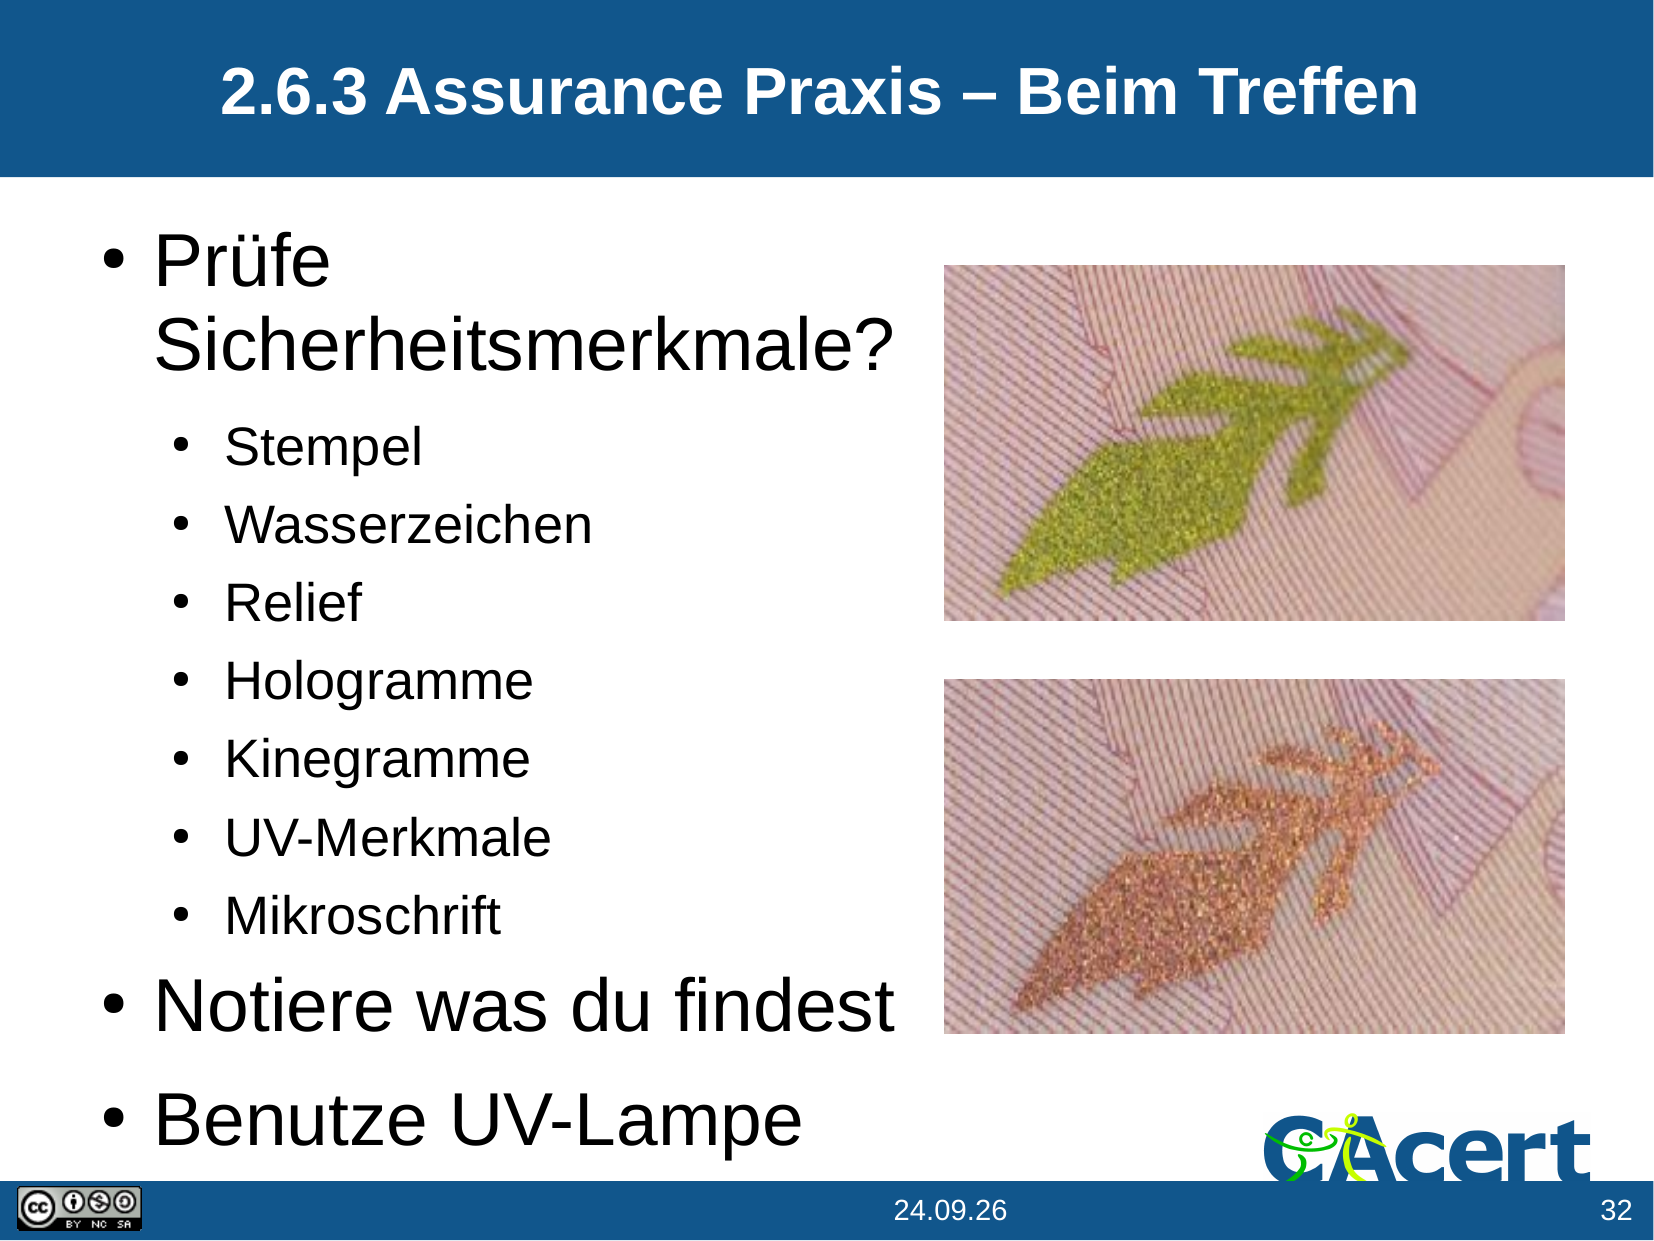

# 2.6.3 Assurance Praxis – Beim Treffen
Prüfe
Sicherheitsmerkmale?
Stempel
Wasserzeichen
Relief
Hologramme
Kinegramme
UV-Merkmale
Mikroschrift
Notiere was du findest
Benutze UV-Lampe